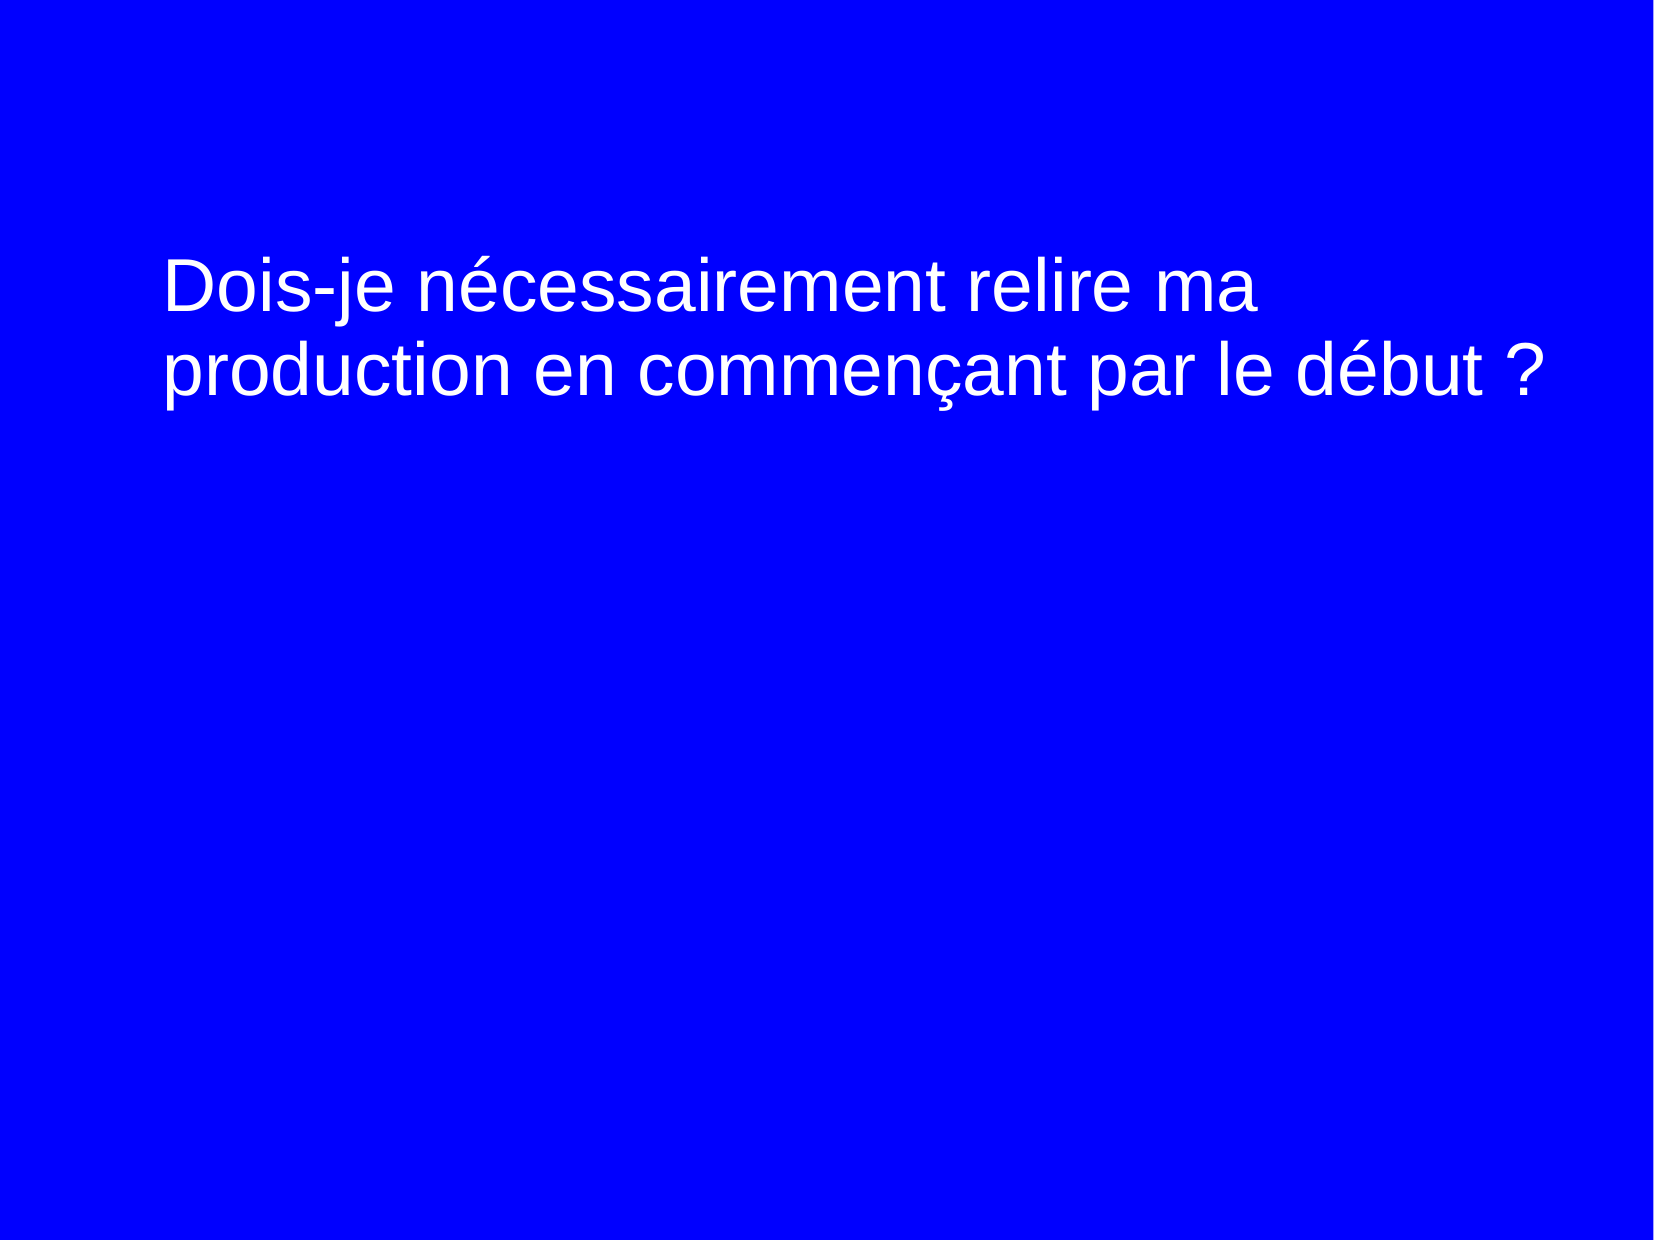

Dois-je nécessairement relire ma production en commençant par le début ?